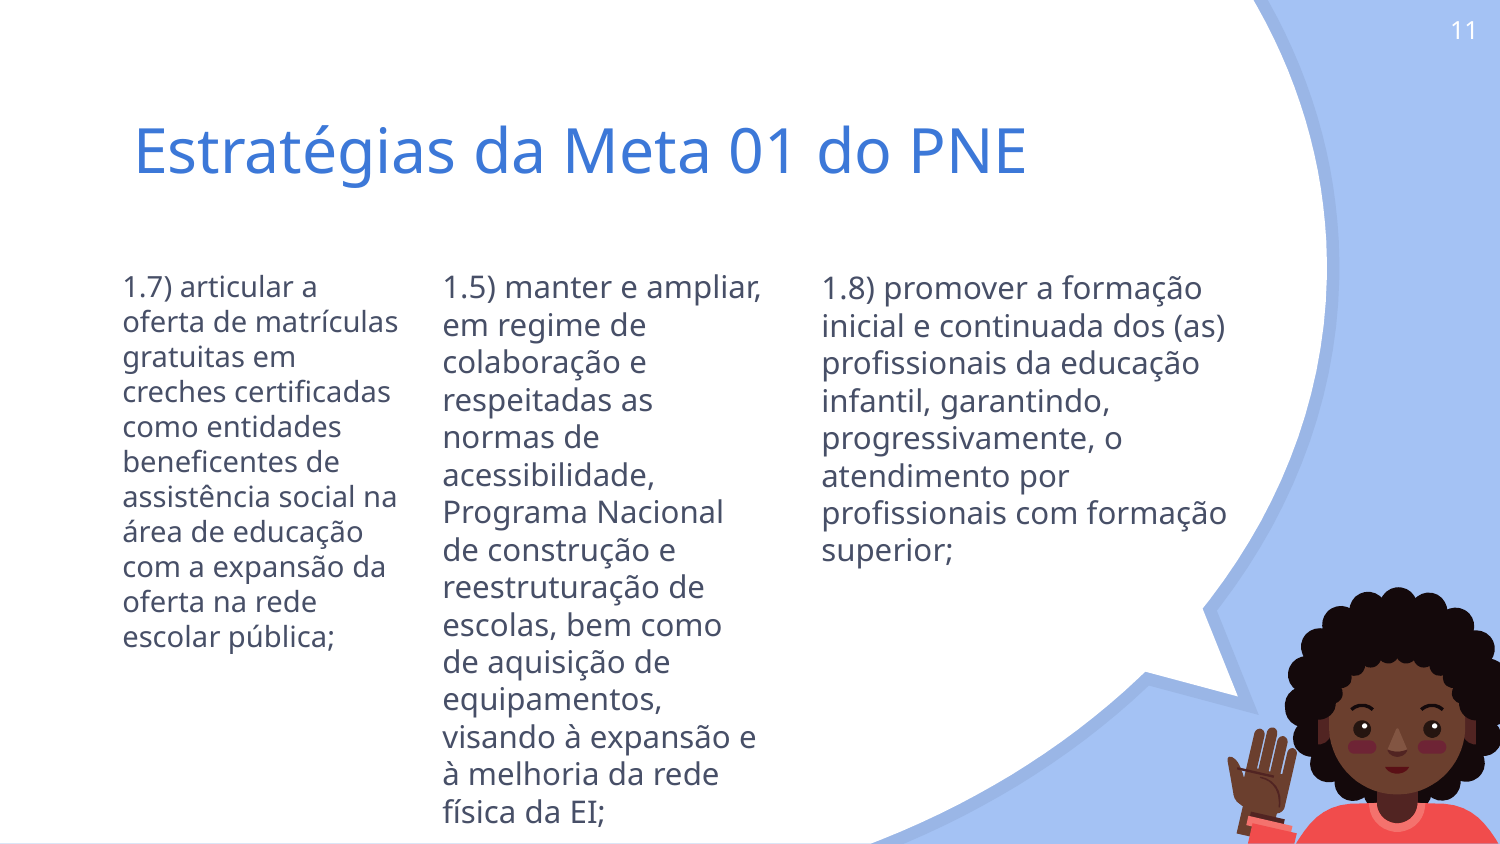

# Estratégias da Meta 01 do PNE
1.5) manter e ampliar, em regime de colaboração e respeitadas as normas de acessibilidade, Programa Nacional de construção e reestruturação de escolas, bem como de aquisição de equipamentos, visando à expansão e à melhoria da rede física da EI;
1.7) articular a oferta de matrículas gratuitas em creches certificadas como entidades beneficentes de assistência social na área de educação com a expansão da oferta na rede escolar pública;
1.8) promover a formação inicial e continuada dos (as) profissionais da educação infantil, garantindo, progressivamente, o atendimento por profissionais com formação superior;